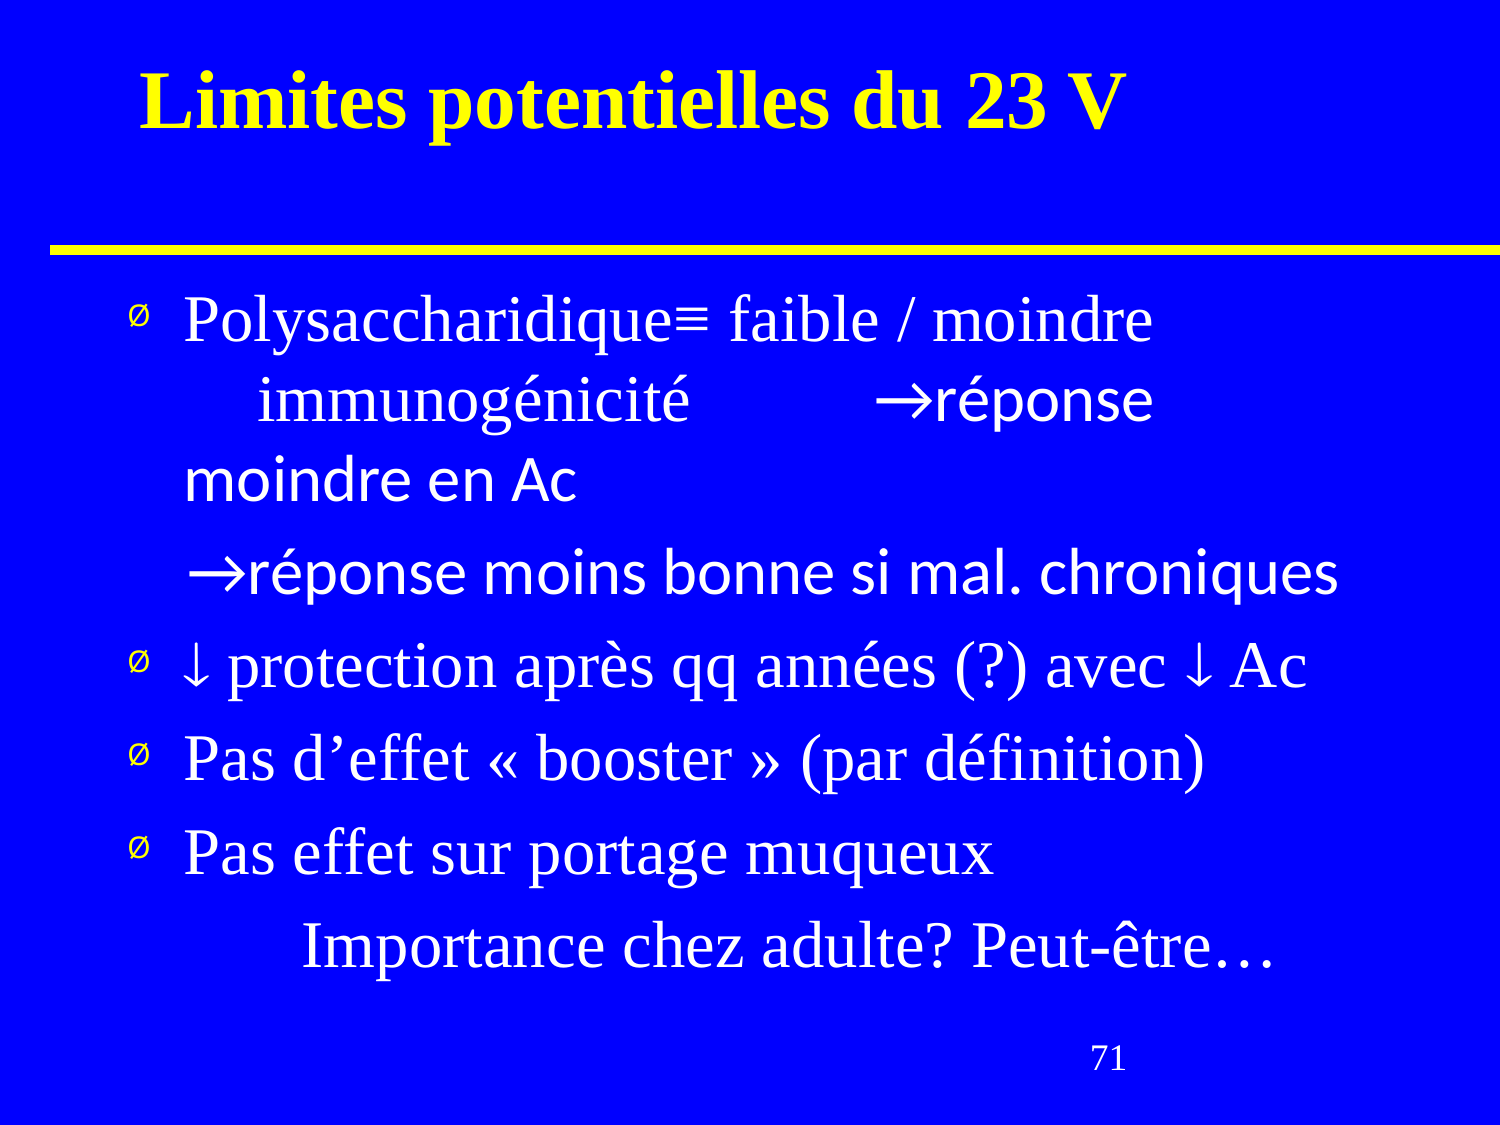

# Limites potentielles du 23 V
Polysaccharidique≡ faible / moindre 				immunogénicité		 →réponse moindre en Ac
 →réponse moins bonne si mal. chroniques
 protection après qq années (?) avec  Ac
Pas d’effet « booster » (par définition)
Pas effet sur portage muqueux
 	 Importance chez adulte? Peut-être…